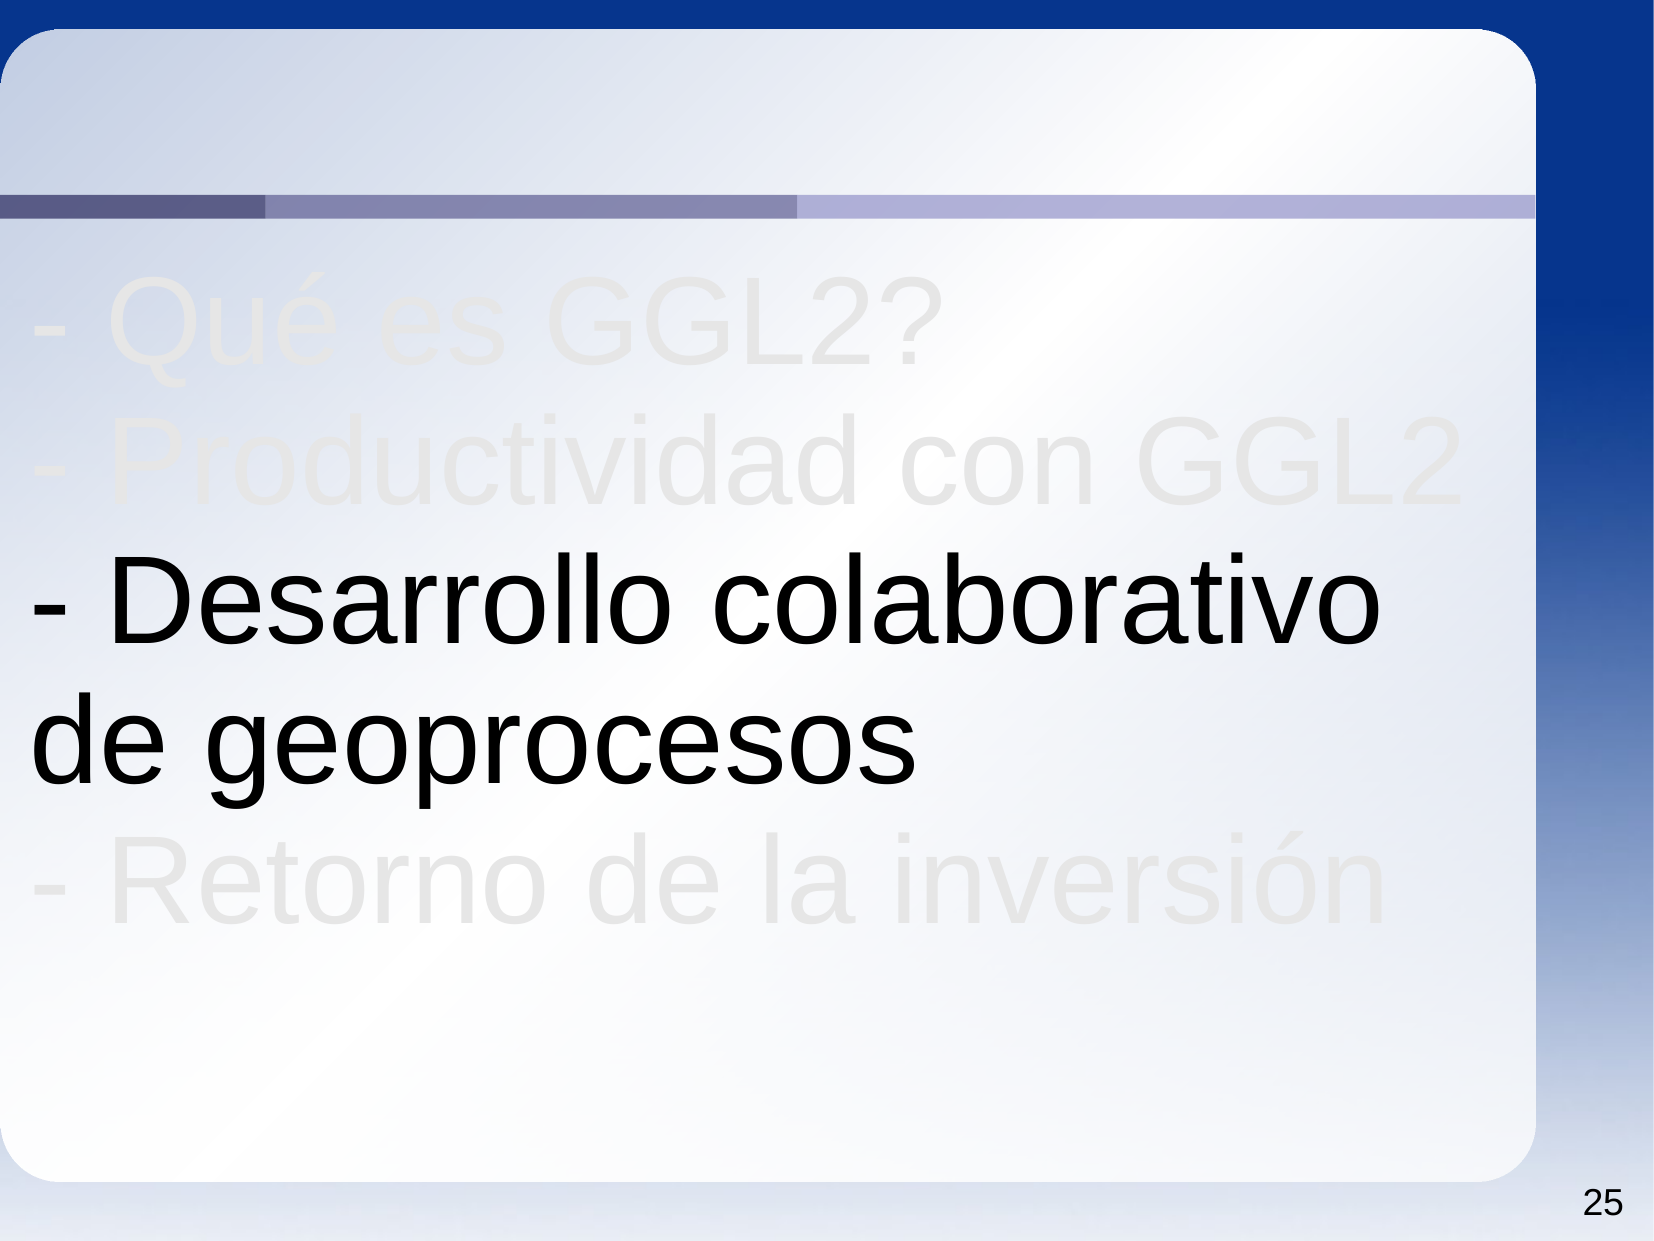

# - Qué es GGL2?
- Productividad con GGL2
- Desarrollo colaborativo de geoprocesos
- Retorno de la inversión
25